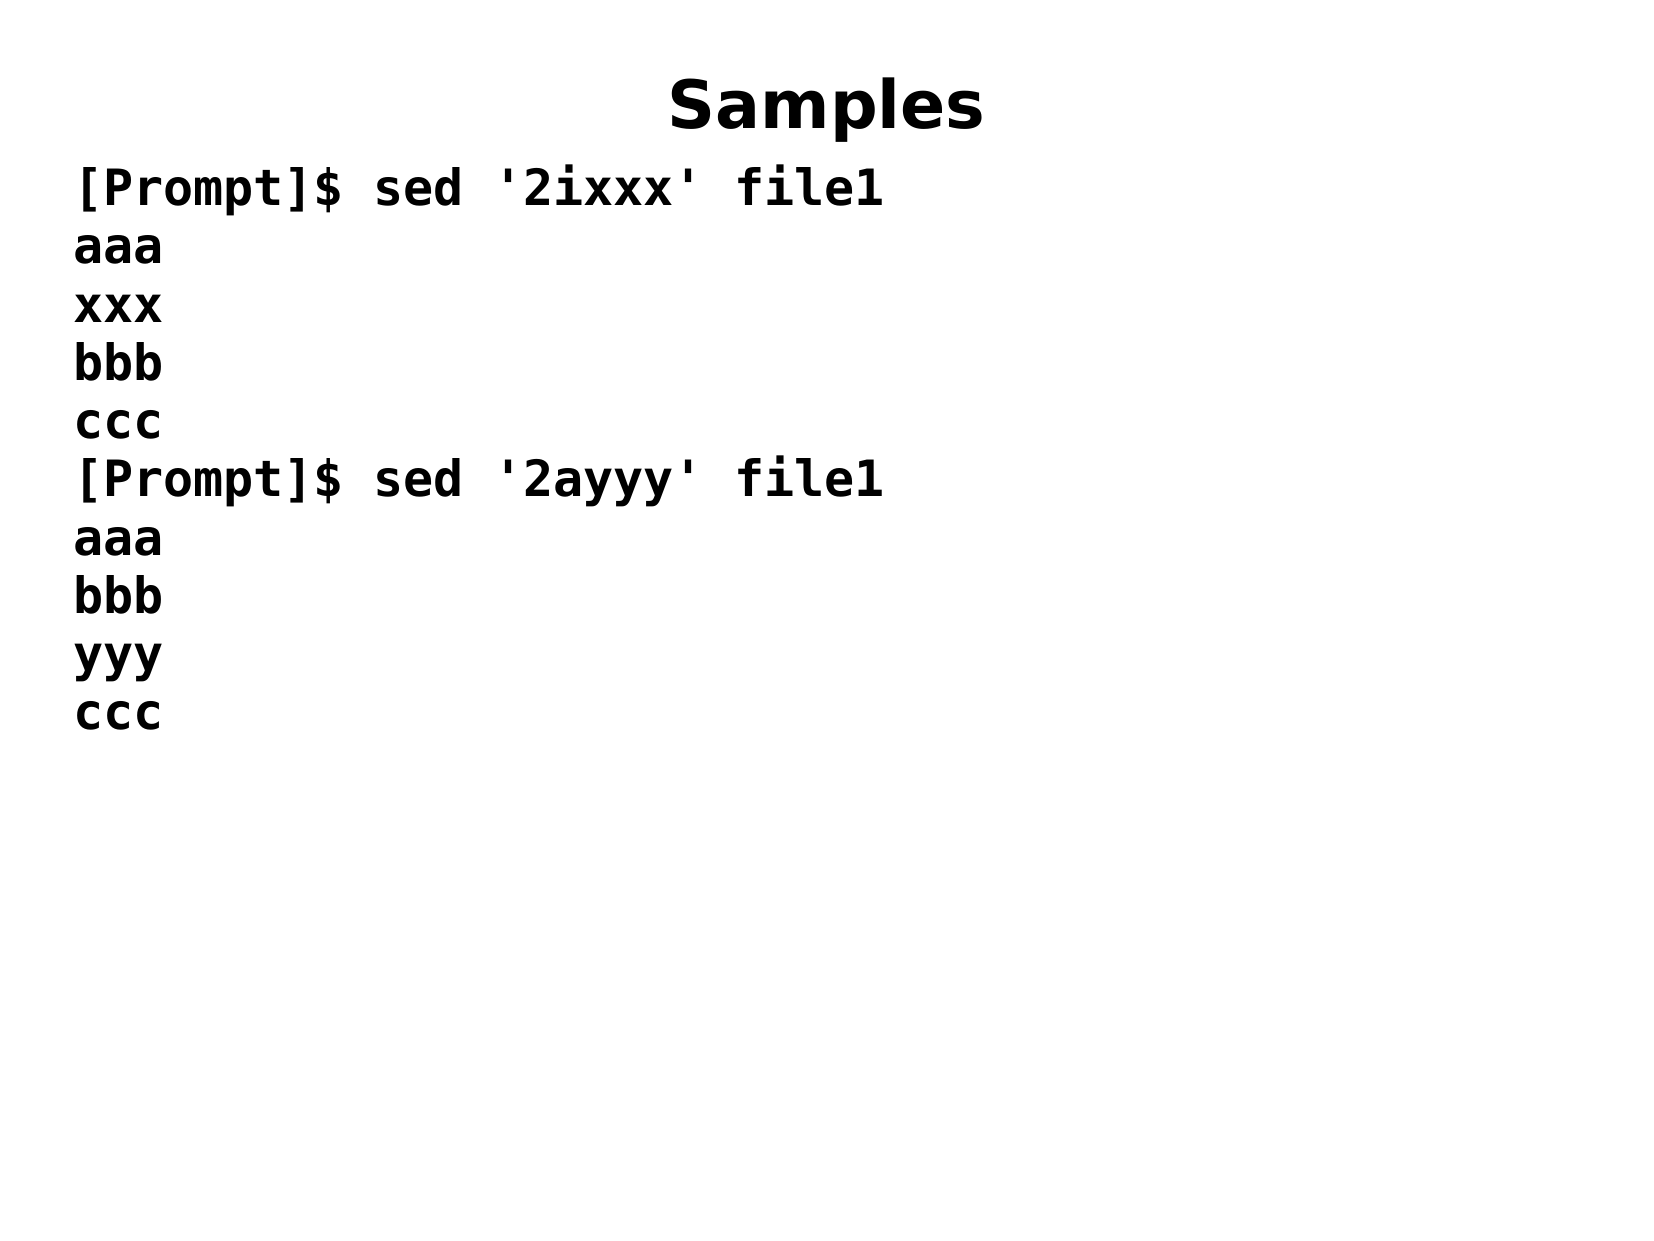

Samples
[Prompt]$ sed '2ixxx' file1
aaa
xxx
bbb
ccc
[Prompt]$ sed '2ayyy' file1
aaa
bbb
yyy
ccc